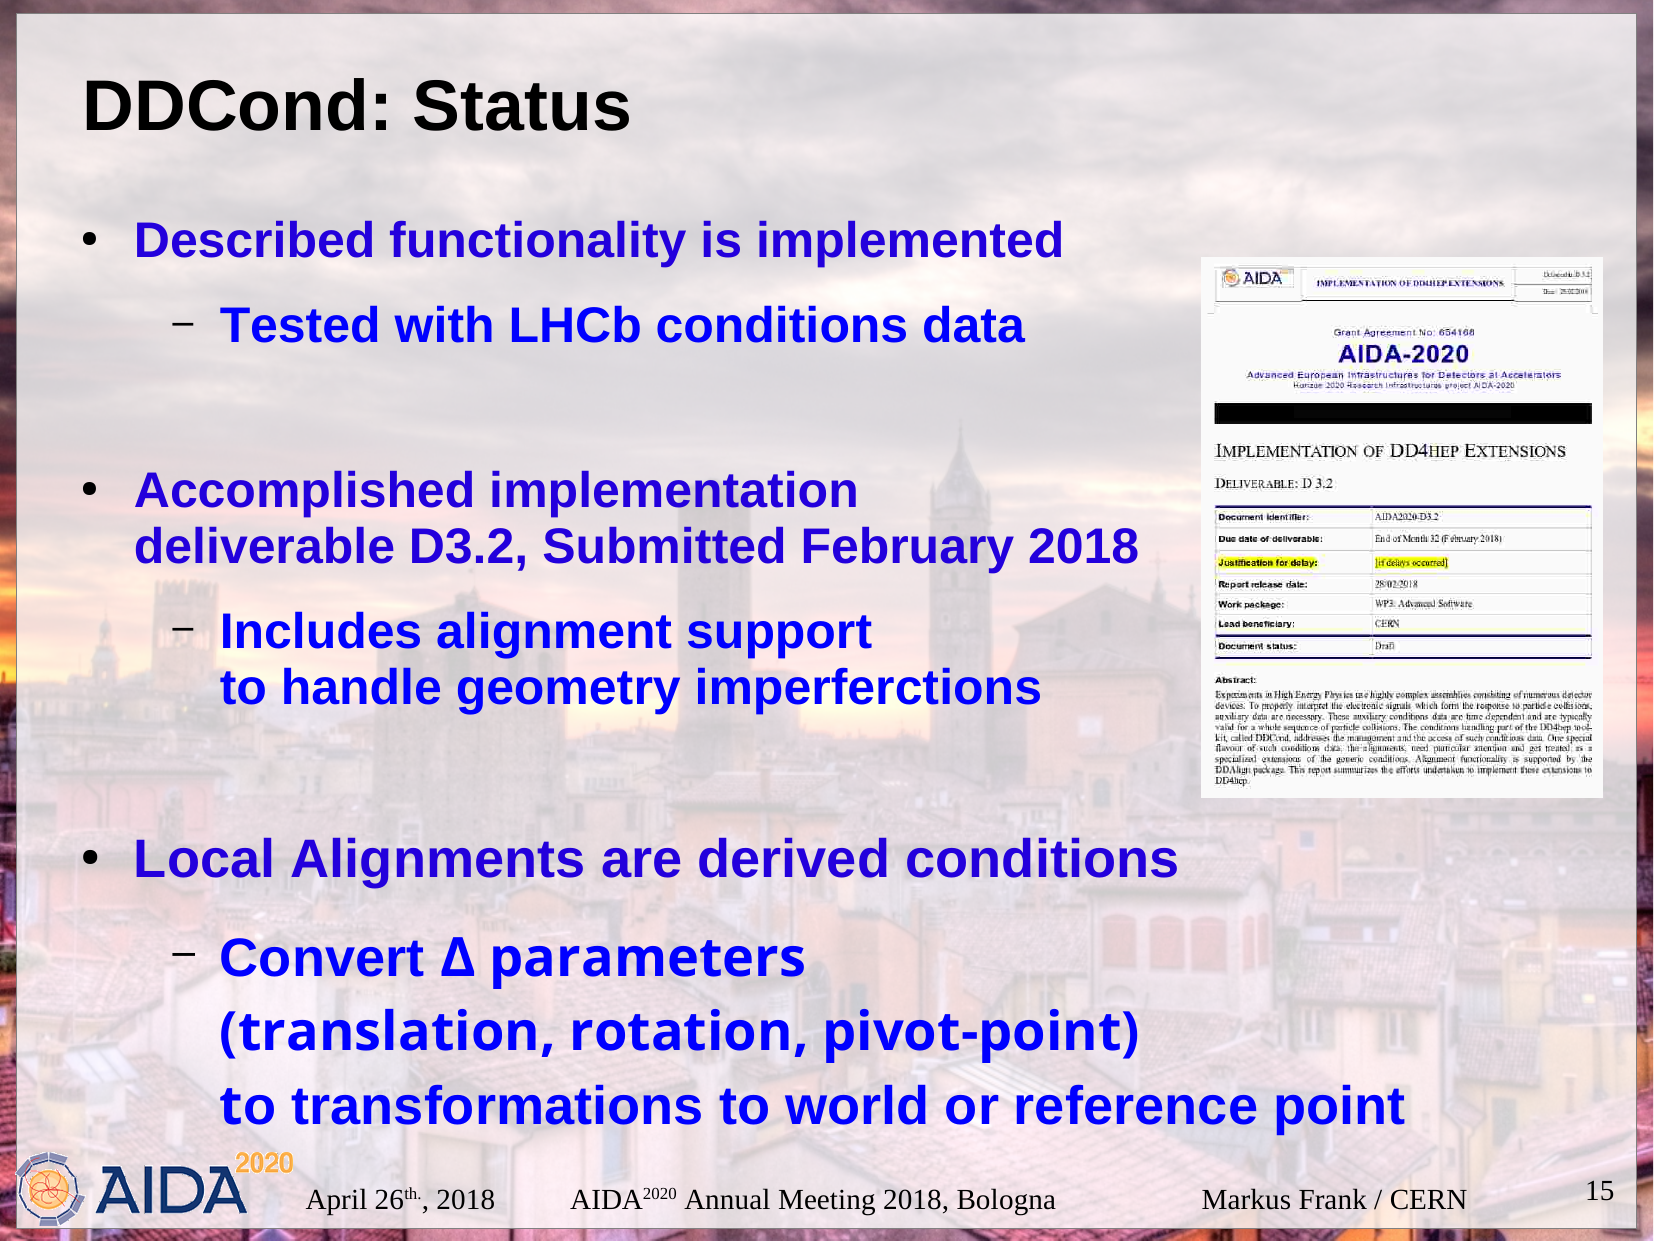

# DDCond: Status
Described functionality is implemented
Tested with LHCb conditions data
Accomplished implementation
deliverable D3.2, Submitted February 2018
Includes alignment support
to handle geometry imperferctions
Local Alignments are derived conditions
Convert Δ parameters
(translation, rotation, pivot-point)
to transformations to world or reference point
15
February, 4th. 2014
CLIC Workshop at CERN, Markus Frank / CERN